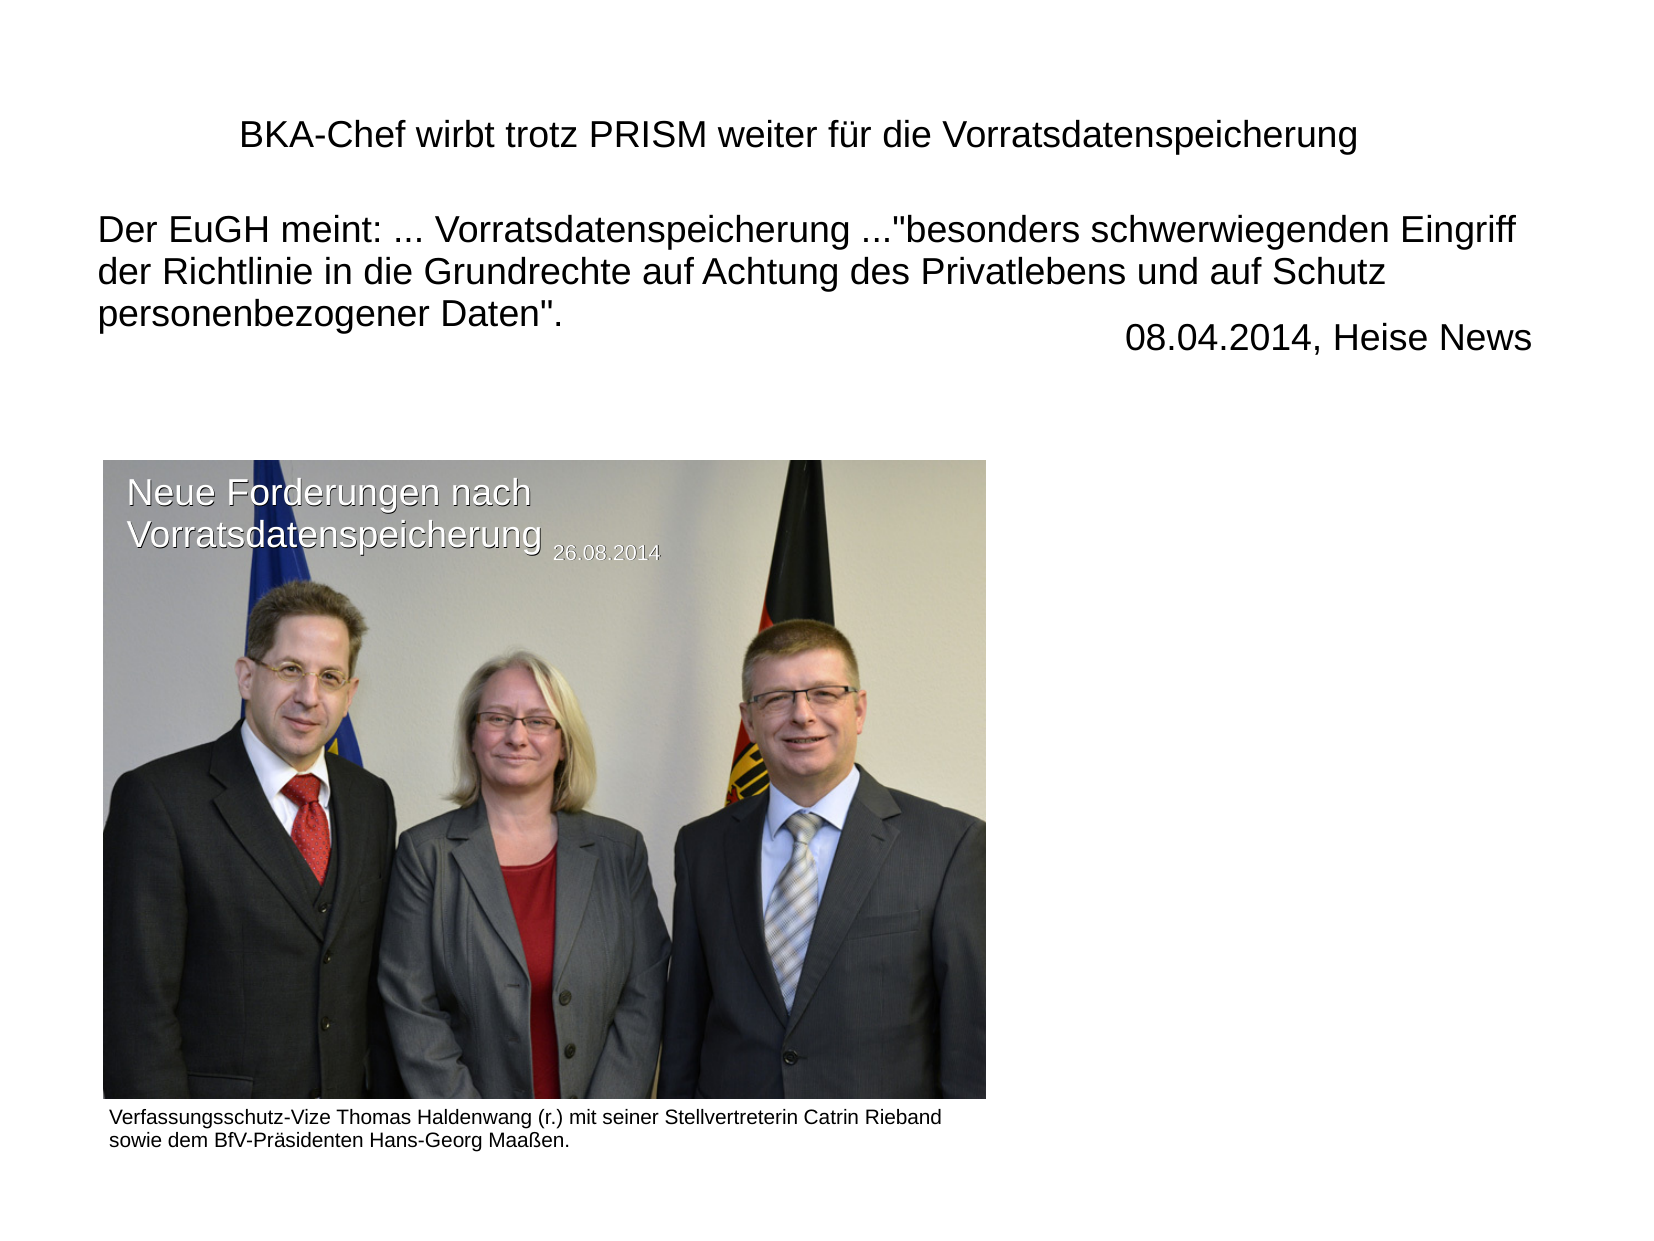

BKA-Chef wirbt trotz PRISM weiter für die Vorratsdatenspeicherung
Der EuGH meint: ... Vorratsdatenspeicherung ..."besonders schwerwiegenden Eingriff der Richtlinie in die Grundrechte auf Achtung des Privatlebens und auf Schutz personenbezogener Daten".
08.04.2014, Heise News
Neue Forderungen nach
Vorratsdatenspeicherung 26.08.2014
Verfassungsschutz-Vize Thomas Haldenwang (r.) mit seiner Stellvertreterin Catrin Rieband sowie dem BfV-Präsidenten Hans-Georg Maaßen.